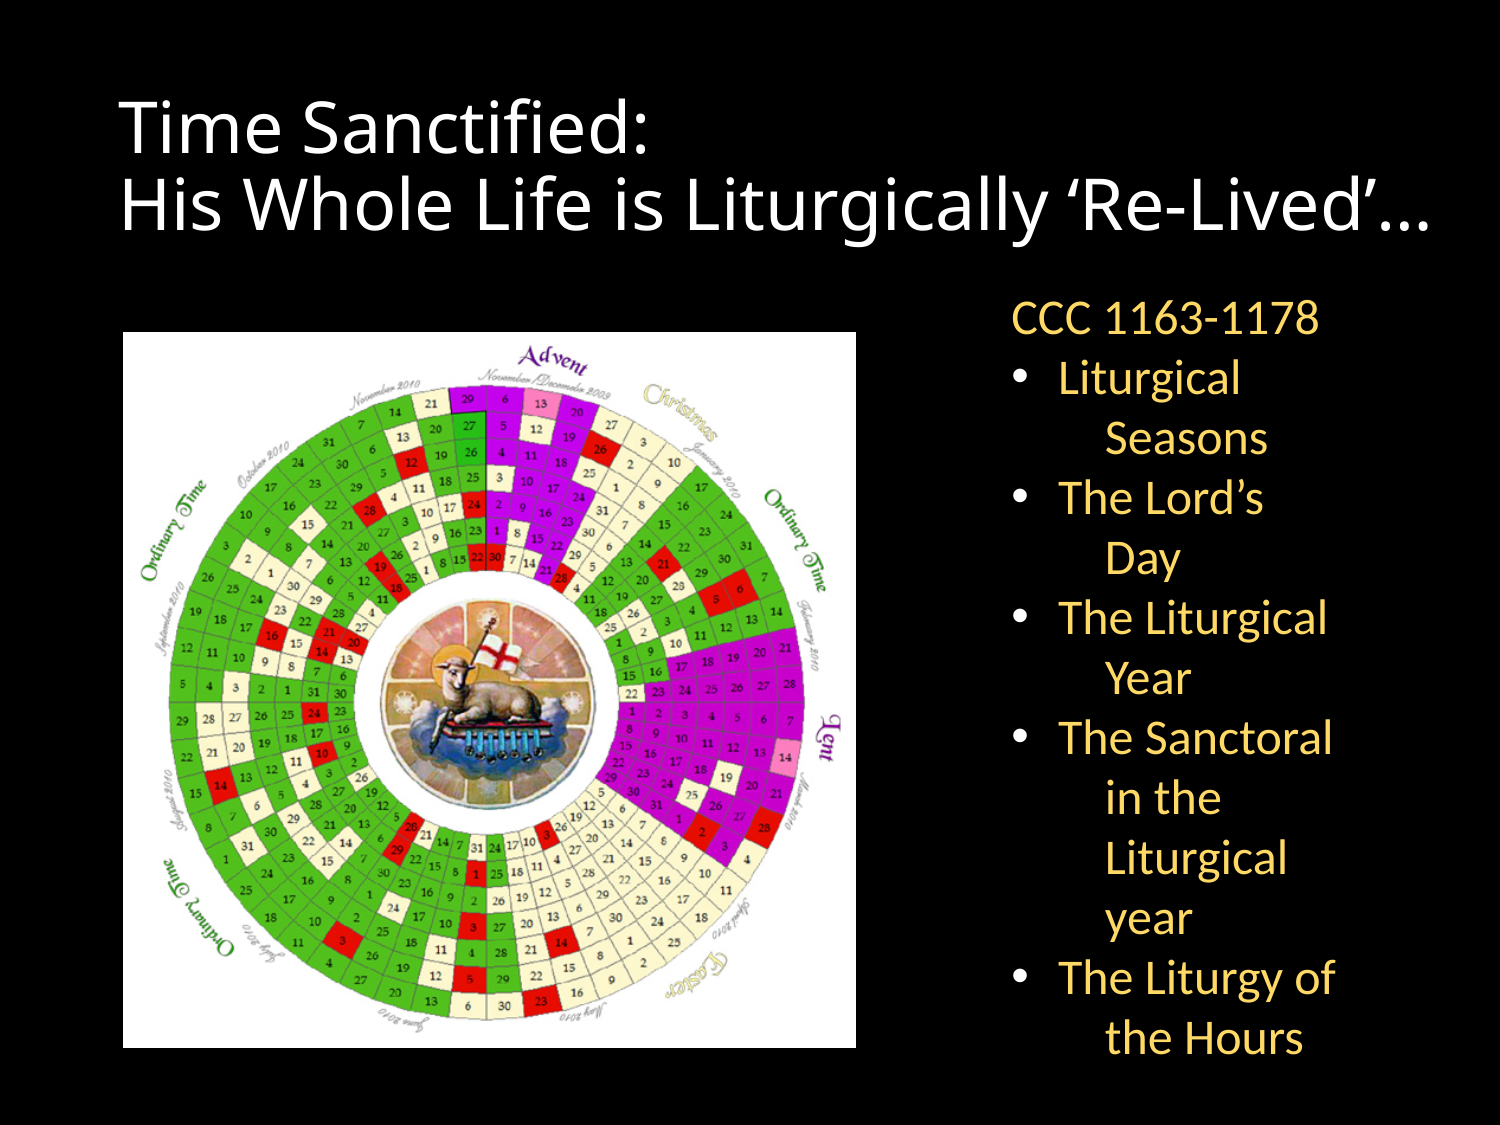

# Time Sanctified: His Whole Life is Liturgically ‘Re-Lived’…
CCC 1163-1178
Liturgical Seasons
The Lord’s Day
The Liturgical Year
The Sanctoral in the Liturgical year
The Liturgy of the Hours